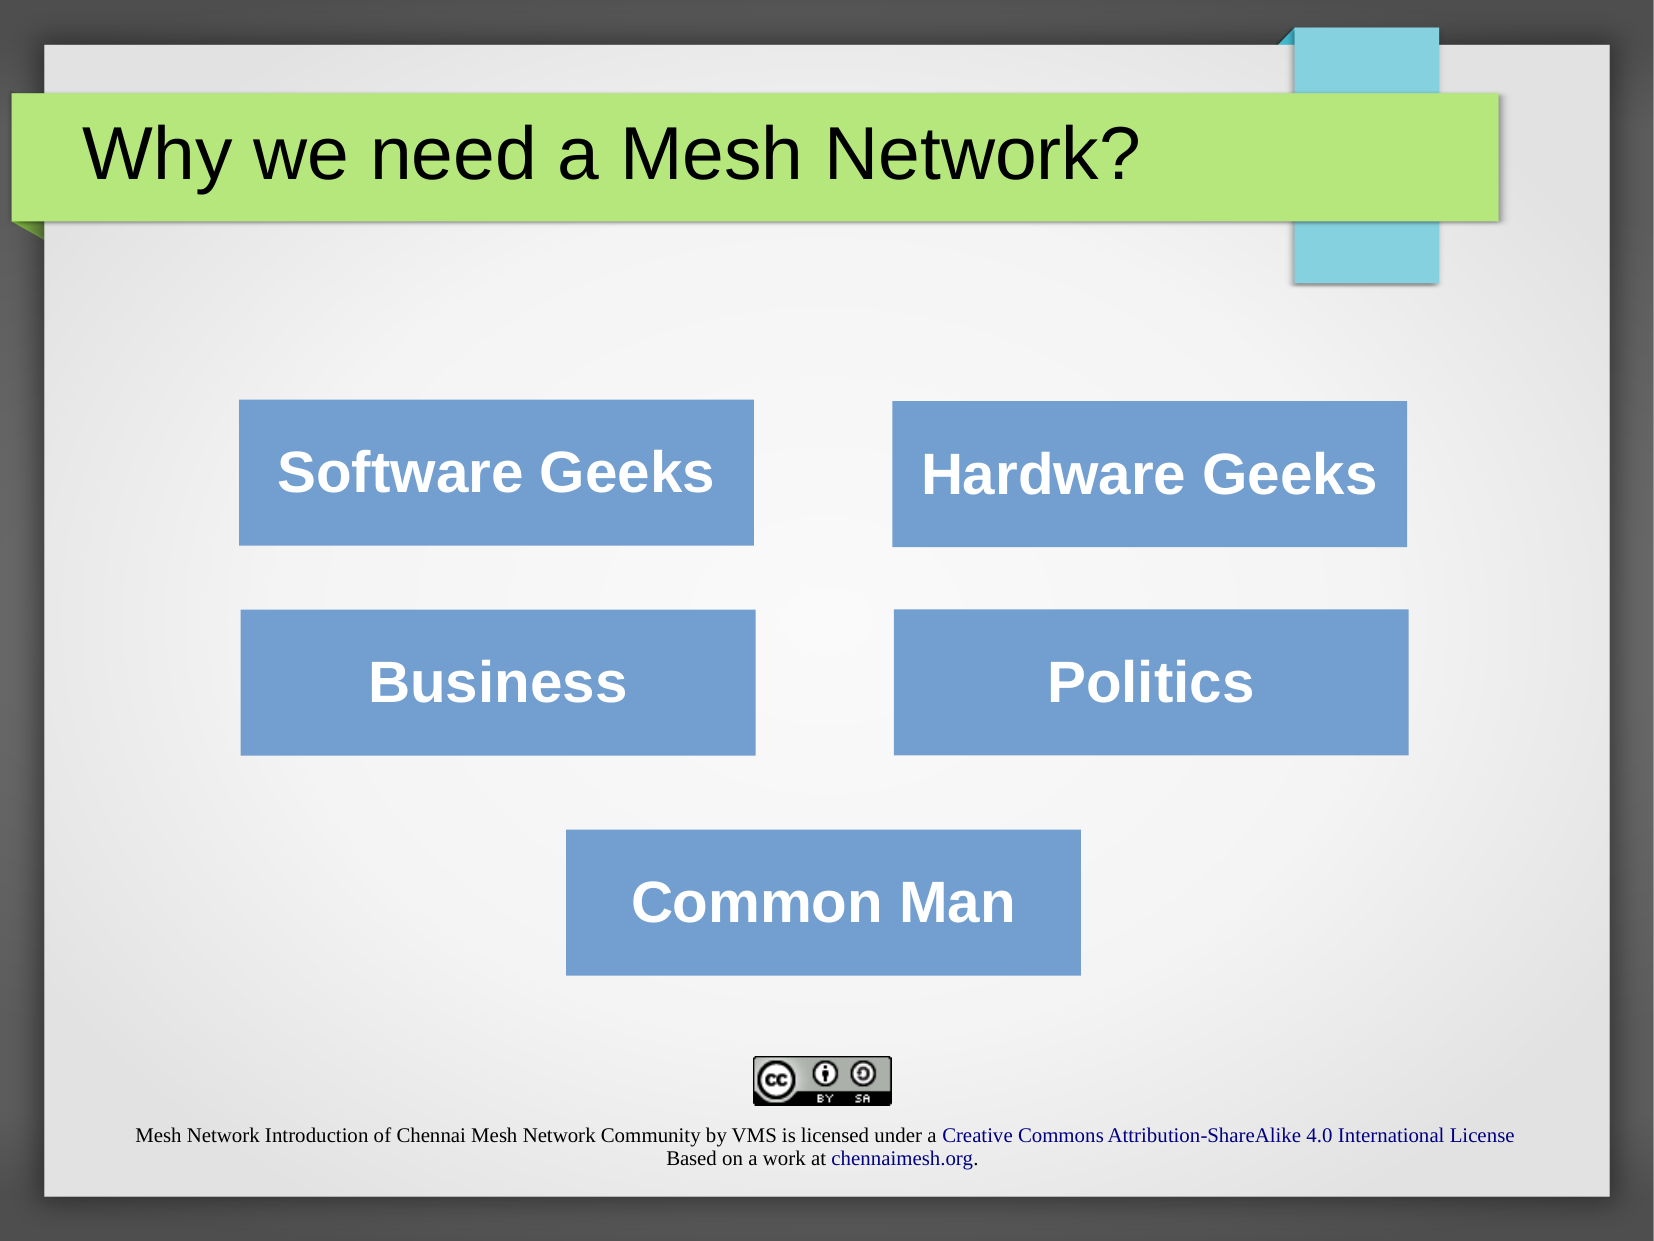

# Why we need a Mesh Network?
Software Geeks
Hardware Geeks
Politics
Business
Common Man